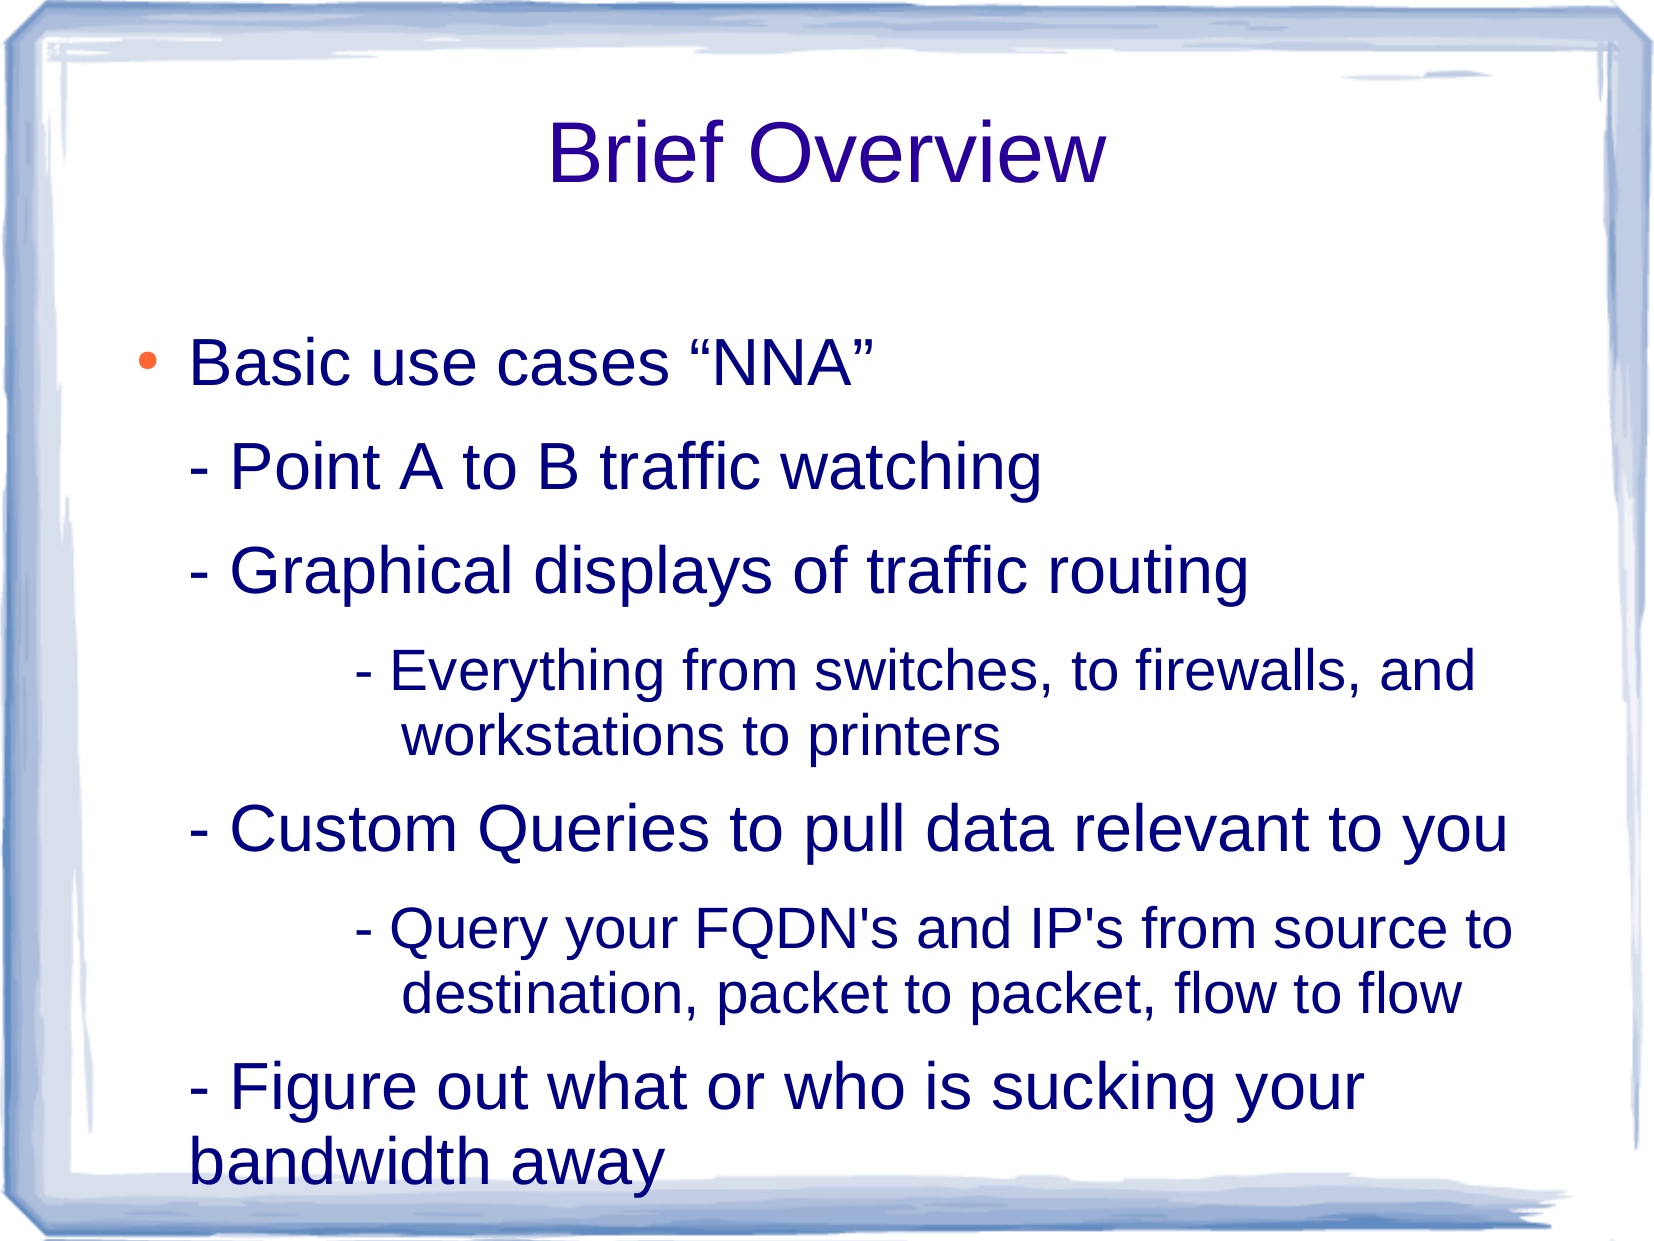

# Brief Overview
Basic use cases “NNA”
- Point A to B traffic watching
- Graphical displays of traffic routing
- Everything from switches, to firewalls, and workstations to printers
- Custom Queries to pull data relevant to you
- Query your FQDN's and IP's from source to destination, packet to packet, flow to flow
- Figure out what or who is sucking your bandwidth away